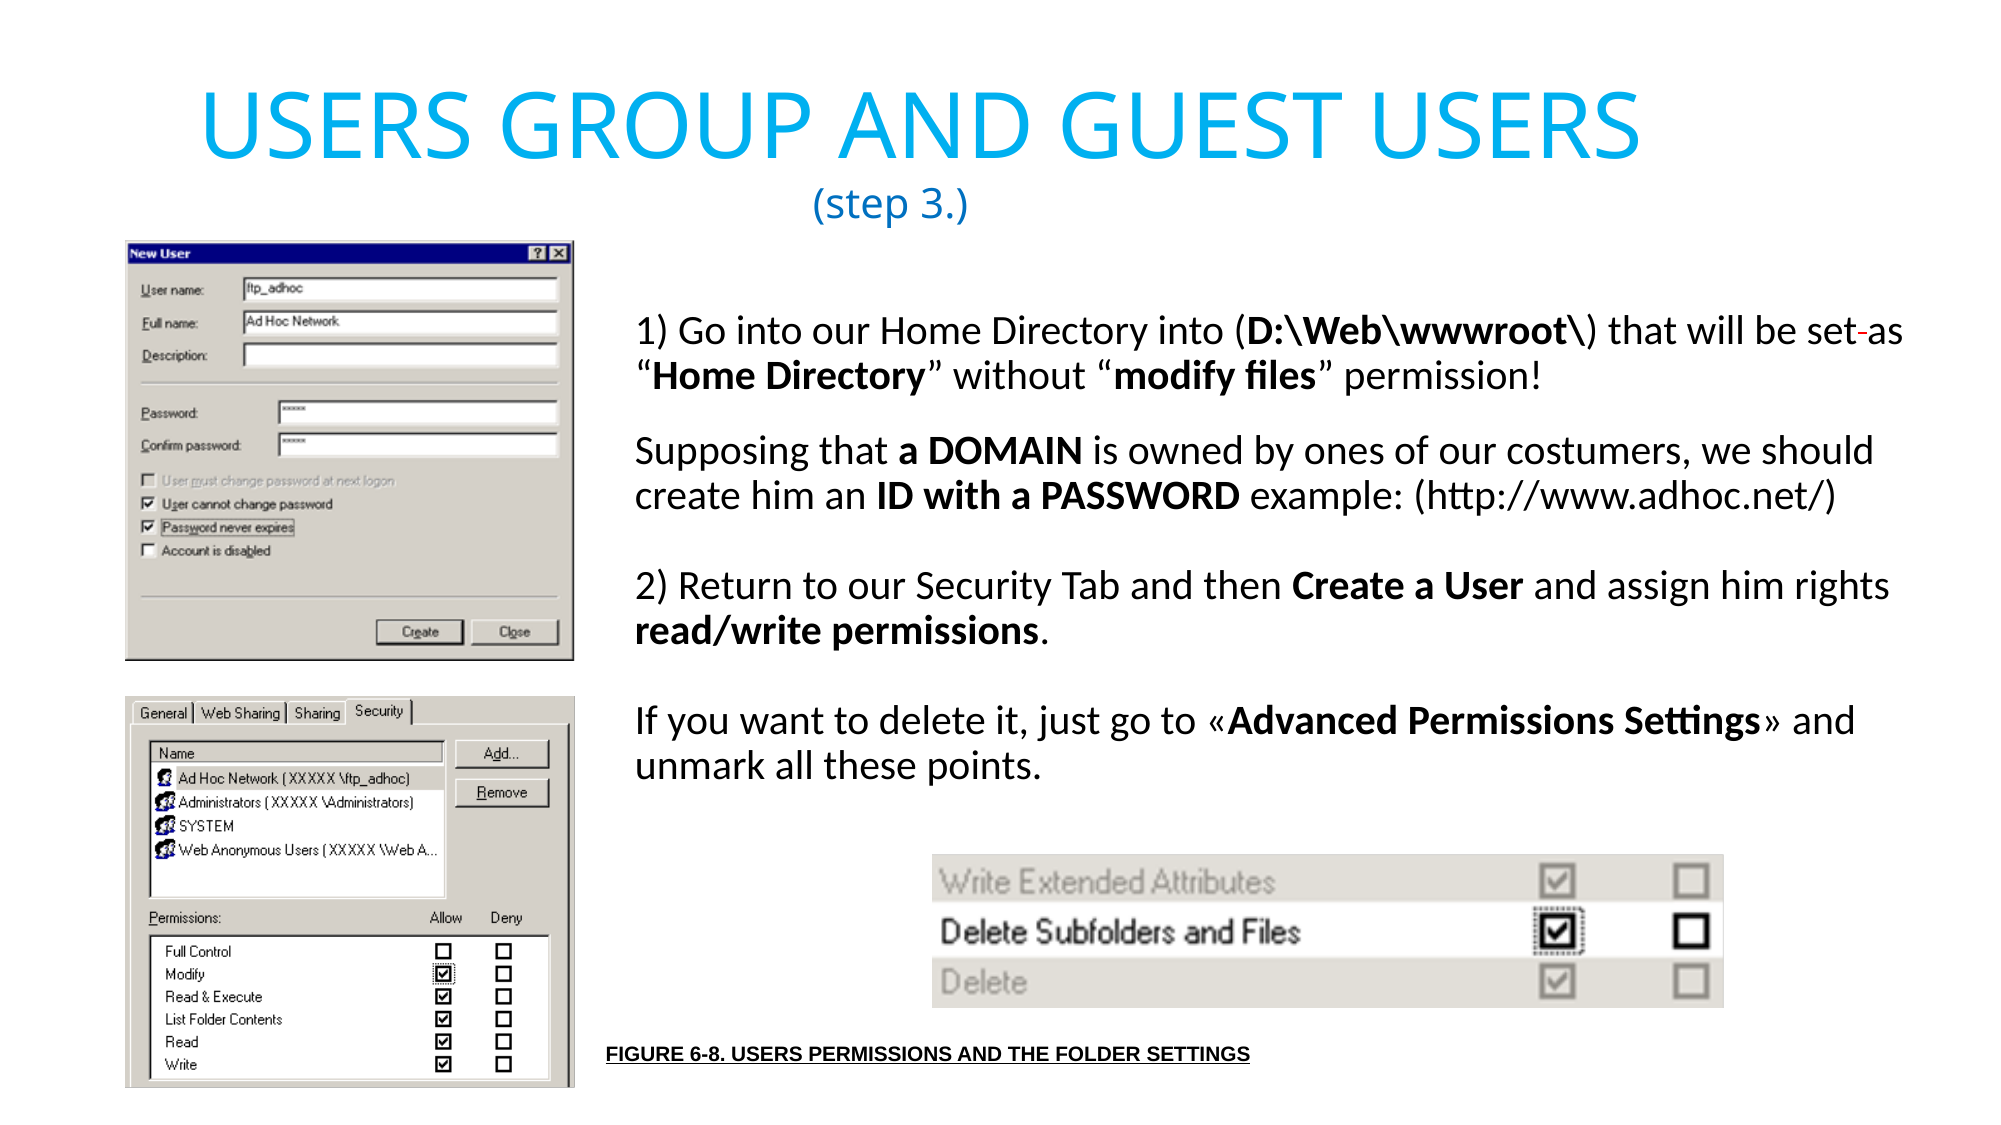

# USERS GROUP AND GUEST USERS (step 3.)
1) Go into our Home Directory into (D:\Web\wwwroot\) that will be set as “Home Directory” without “modify files” permission!
Supposing that a DOMAIN is owned by ones of our costumers, we should create him an ID with a PASSWORD example: (http://www.adhoc.net/)
2) Return to our Security Tab and then Create a User and assign him rights read/write permissions.
If you want to delete it, just go to «Advanced Permissions Settings» and unmark all these points.
FIGURE 6-8. USERS PERMISSIONS AND THE FOLDER SETTINGS